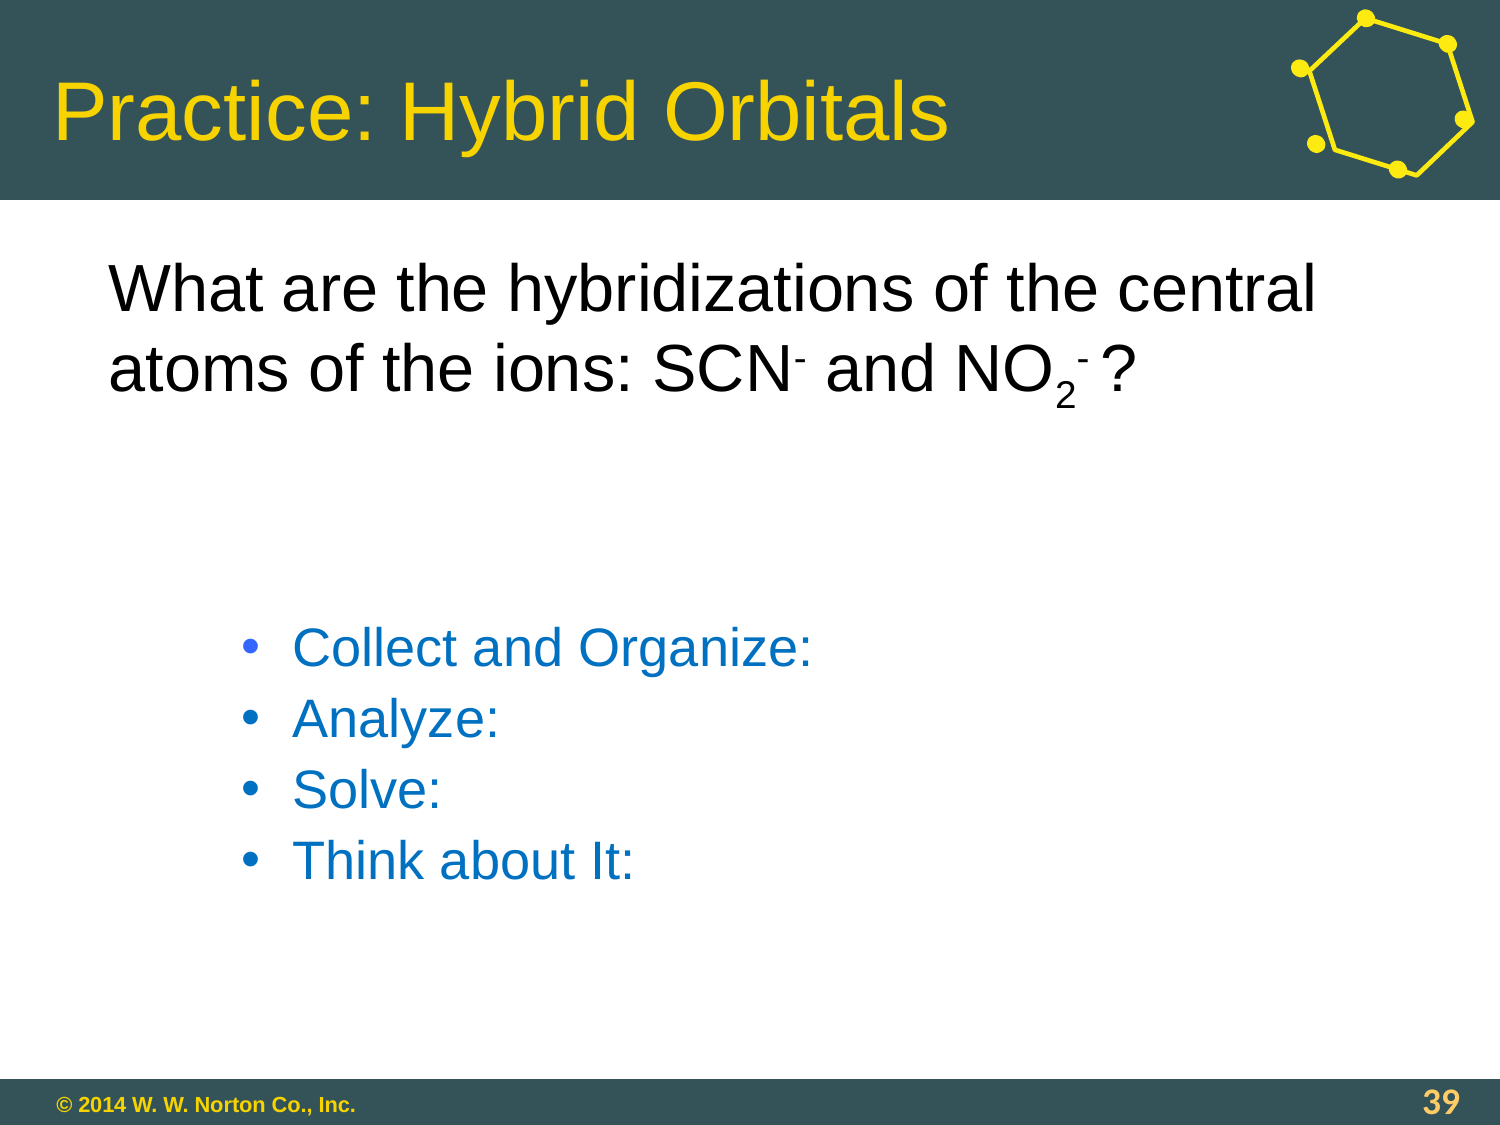

Practice: Hybrid Orbitals
# What are the hybridizations of the central atoms of the ions: SCN- and NO2- ?
 Collect and Organize:
 Analyze:
 Solve:
 Think about It: